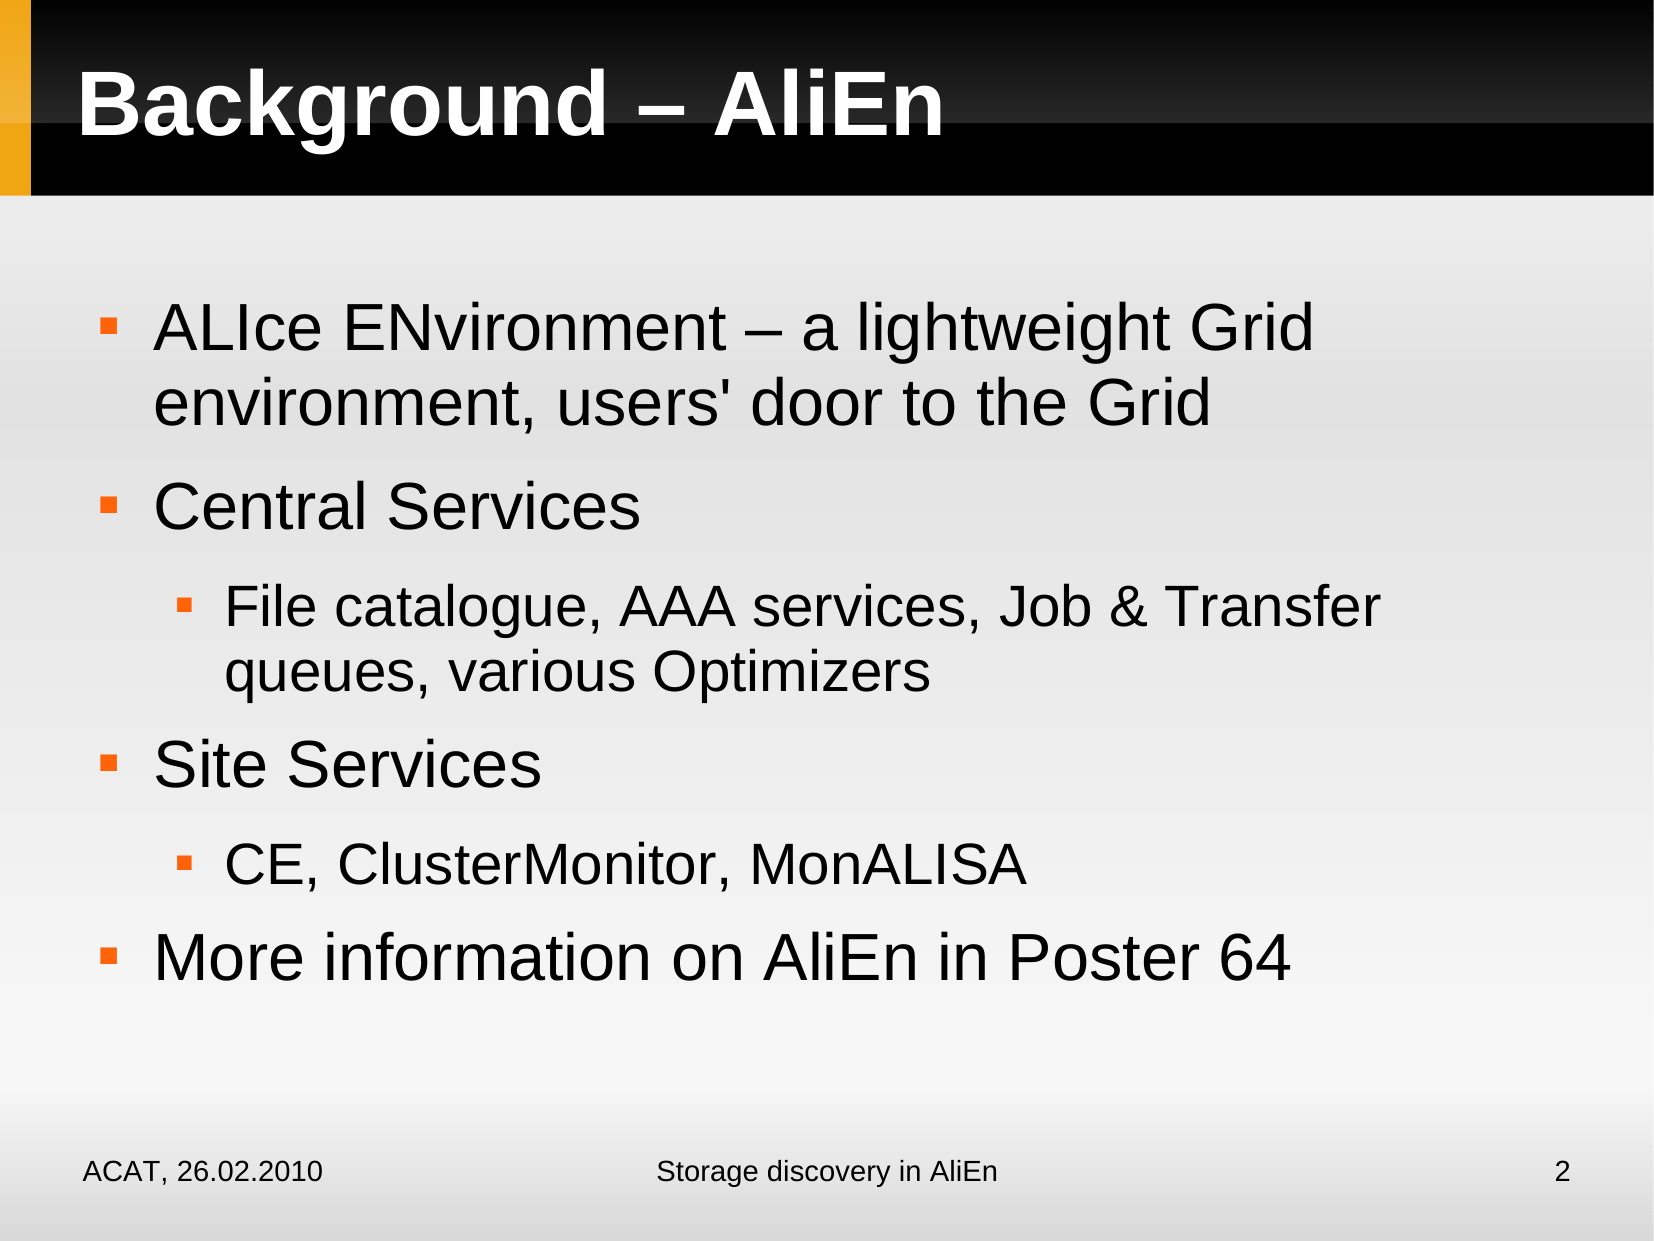

# Background – AliEn
ALIce ENvironment – a lightweight Grid environment, users' door to the Grid
Central Services
File catalogue, AAA services, Job & Transfer queues, various Optimizers
Site Services
CE, ClusterMonitor, MonALISA
More information on AliEn in Poster 64
ACAT, 26.02.2010
Storage discovery in AliEn
2